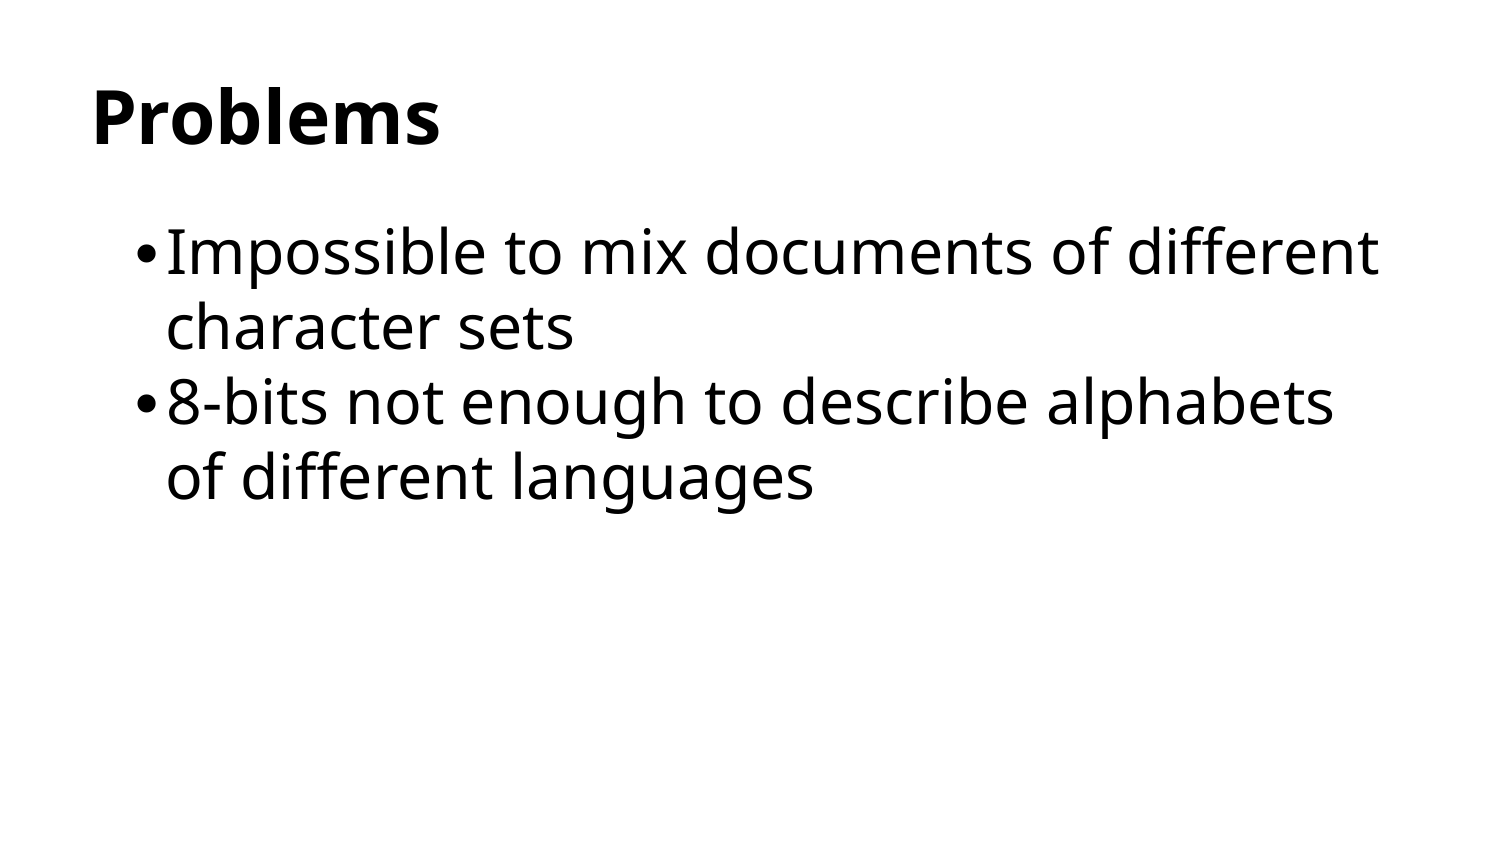

# Problems
Impossible to mix documents of different character sets
8-bits not enough to describe alphabets of different languages